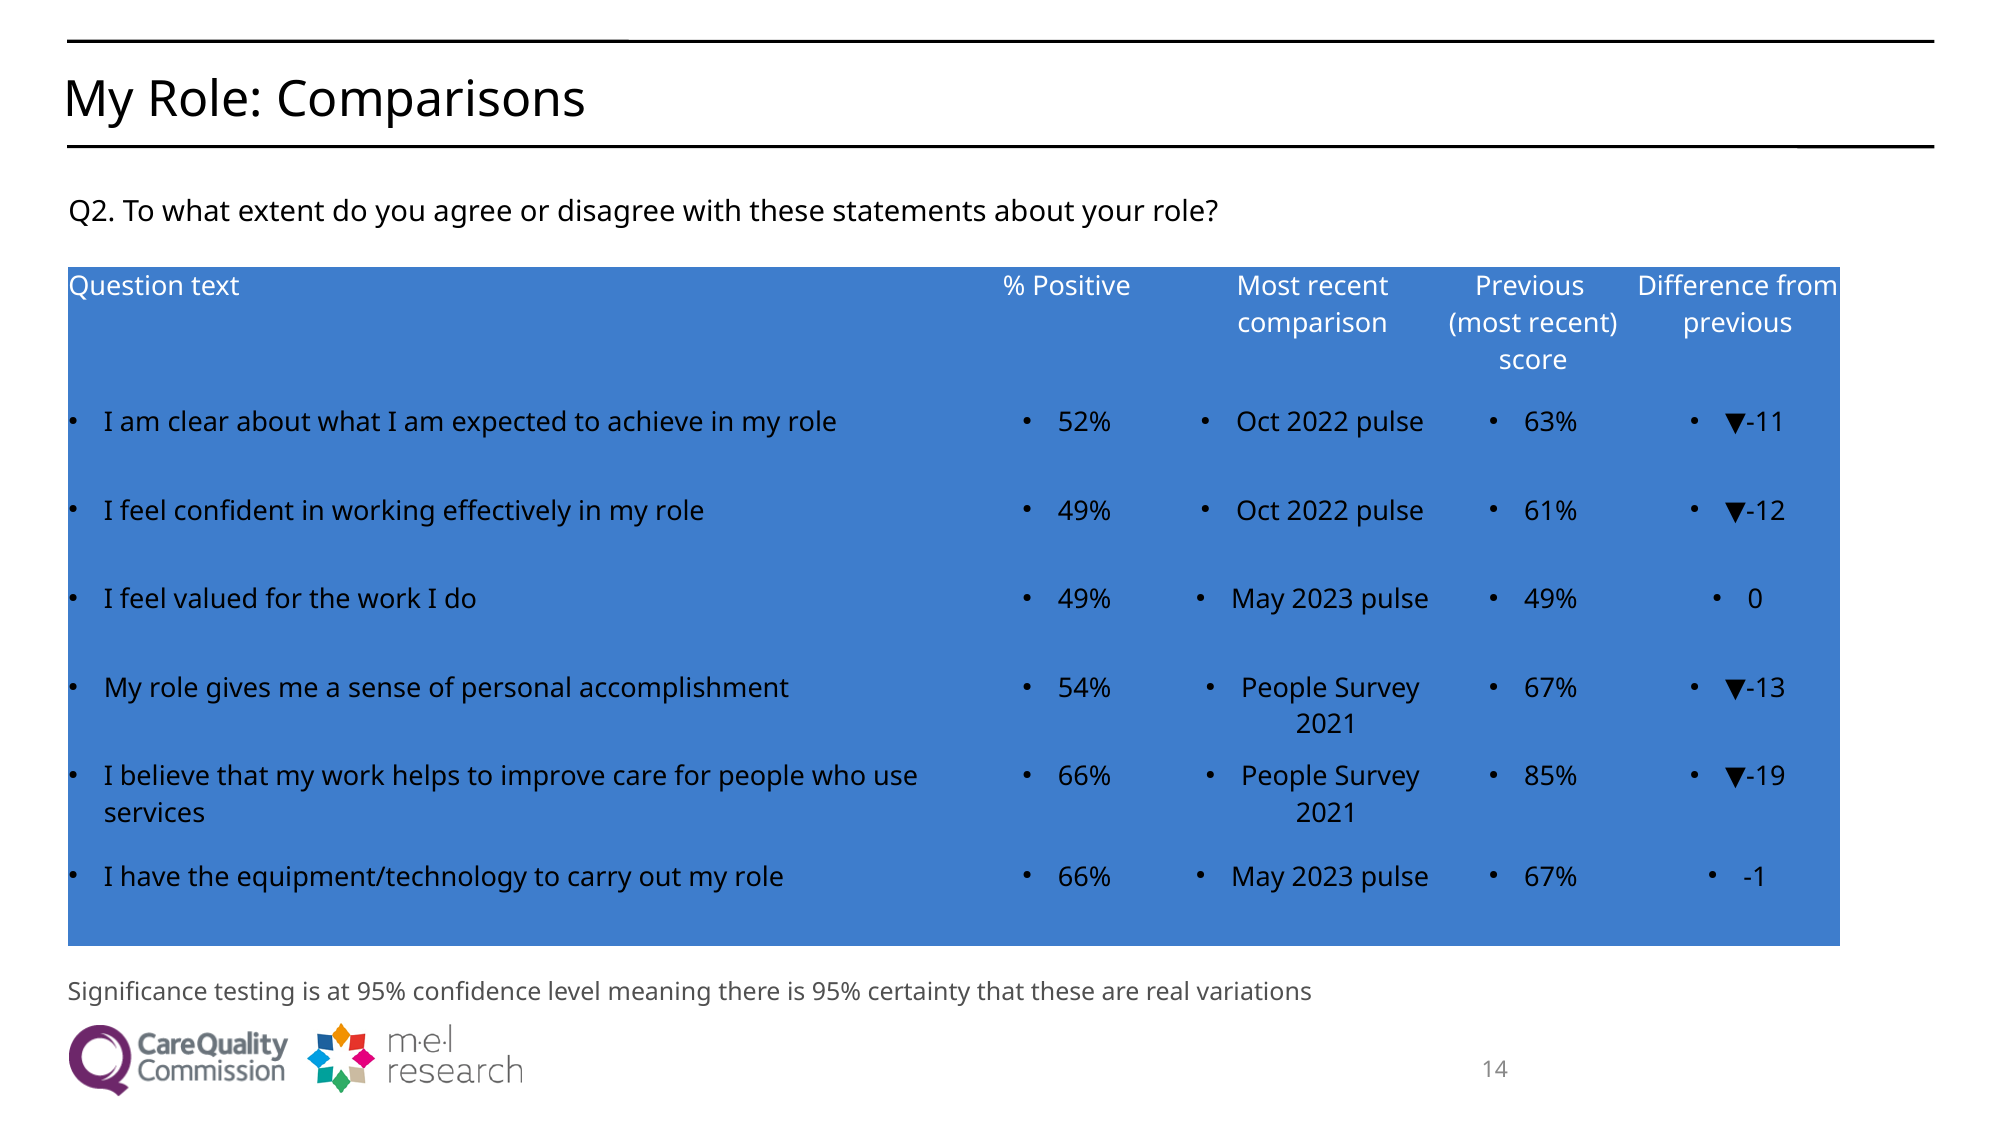

# My Role: Comparisons
Q2. To what extent do you agree or disagree with these statements about your role?
| Question text | % Positive | | Most recent comparison | Previous (most recent) score | Difference from previous |
| --- | --- | --- | --- | --- | --- |
| I am clear about what I am expected to achieve in my role | 52% | | Oct 2022 pulse | 63% | ▼-11 |
| I feel confident in working effectively in my role | 49% | | Oct 2022 pulse | 61% | ▼-12 |
| I feel valued for the work I do | 49% | | May 2023 pulse | 49% | 0 |
| My role gives me a sense of personal accomplishment | 54% | | People Survey 2021 | 67% | ▼-13 |
| I believe that my work helps to improve care for people who use services | 66% | | People Survey 2021 | 85% | ▼-19 |
| I have the equipment/technology to carry out my role | 66% | | May 2023 pulse | 67% | -1 |
Significance testing is at 95% confidence level meaning there is 95% certainty that these are real variations
12